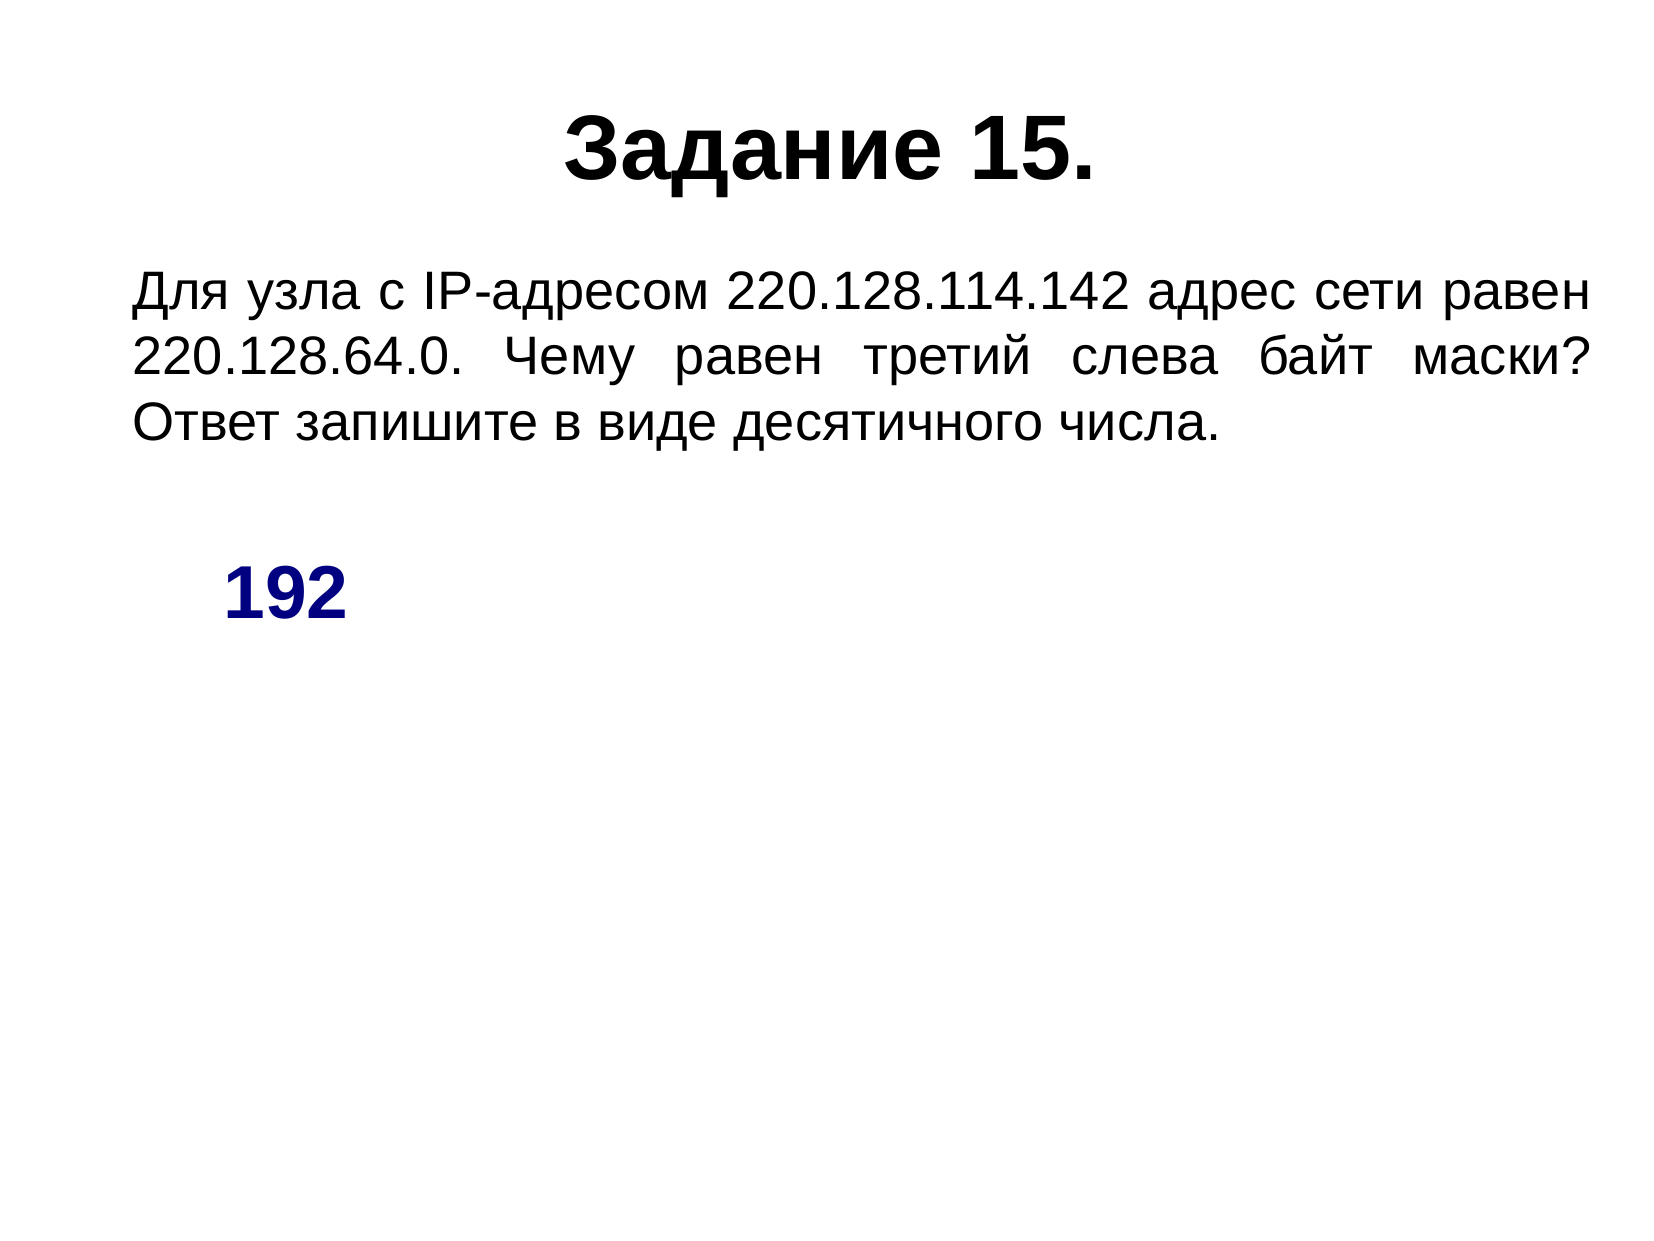

# Задание 15.
Для узла с IP-адресом 220.128.114.142 адрес сети равен 220.128.64.0. Чему равен третий слева байт маски? Ответ запишите в виде десятичного числа.
 	192